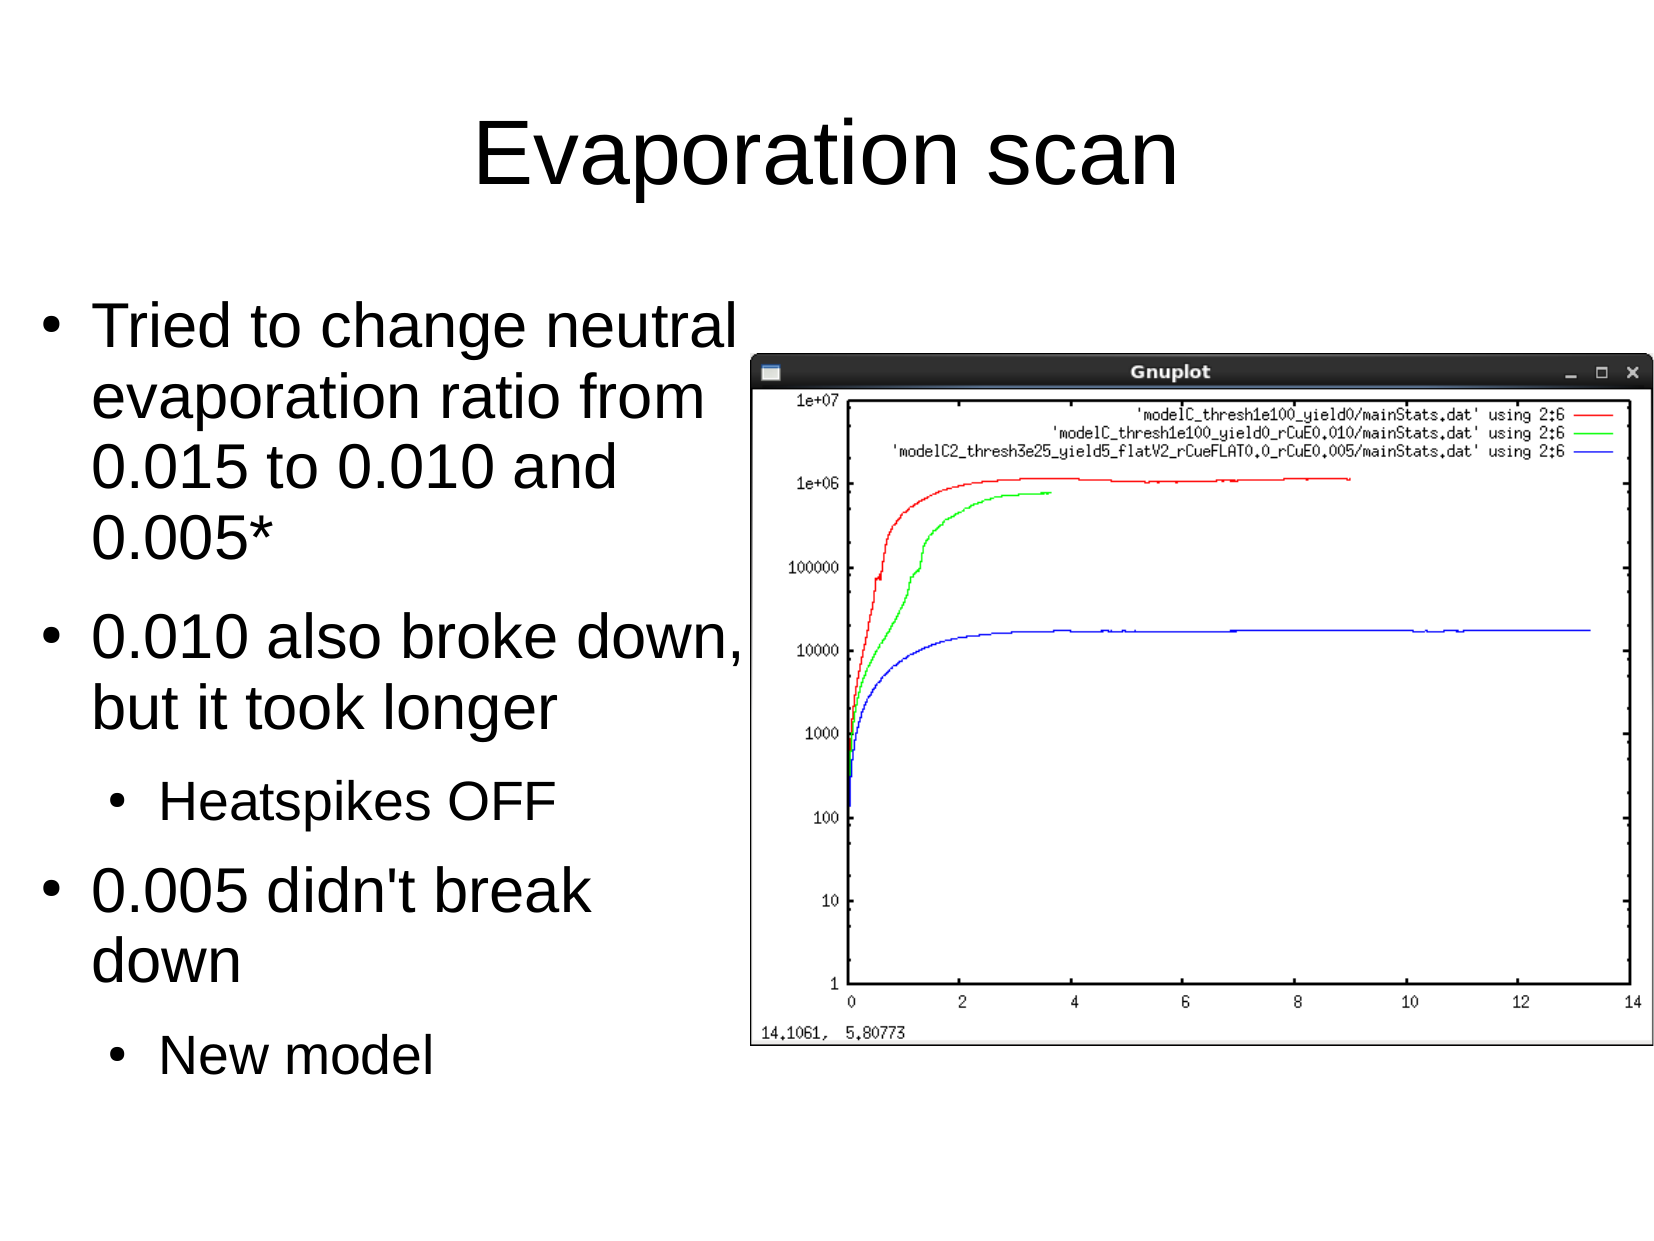

# Evaporation scan
Tried to change neutral evaporation ratio from 0.015 to 0.010 and 0.005*
0.010 also broke down, but it took longer
Heatspikes OFF
0.005 didn't break down
New model